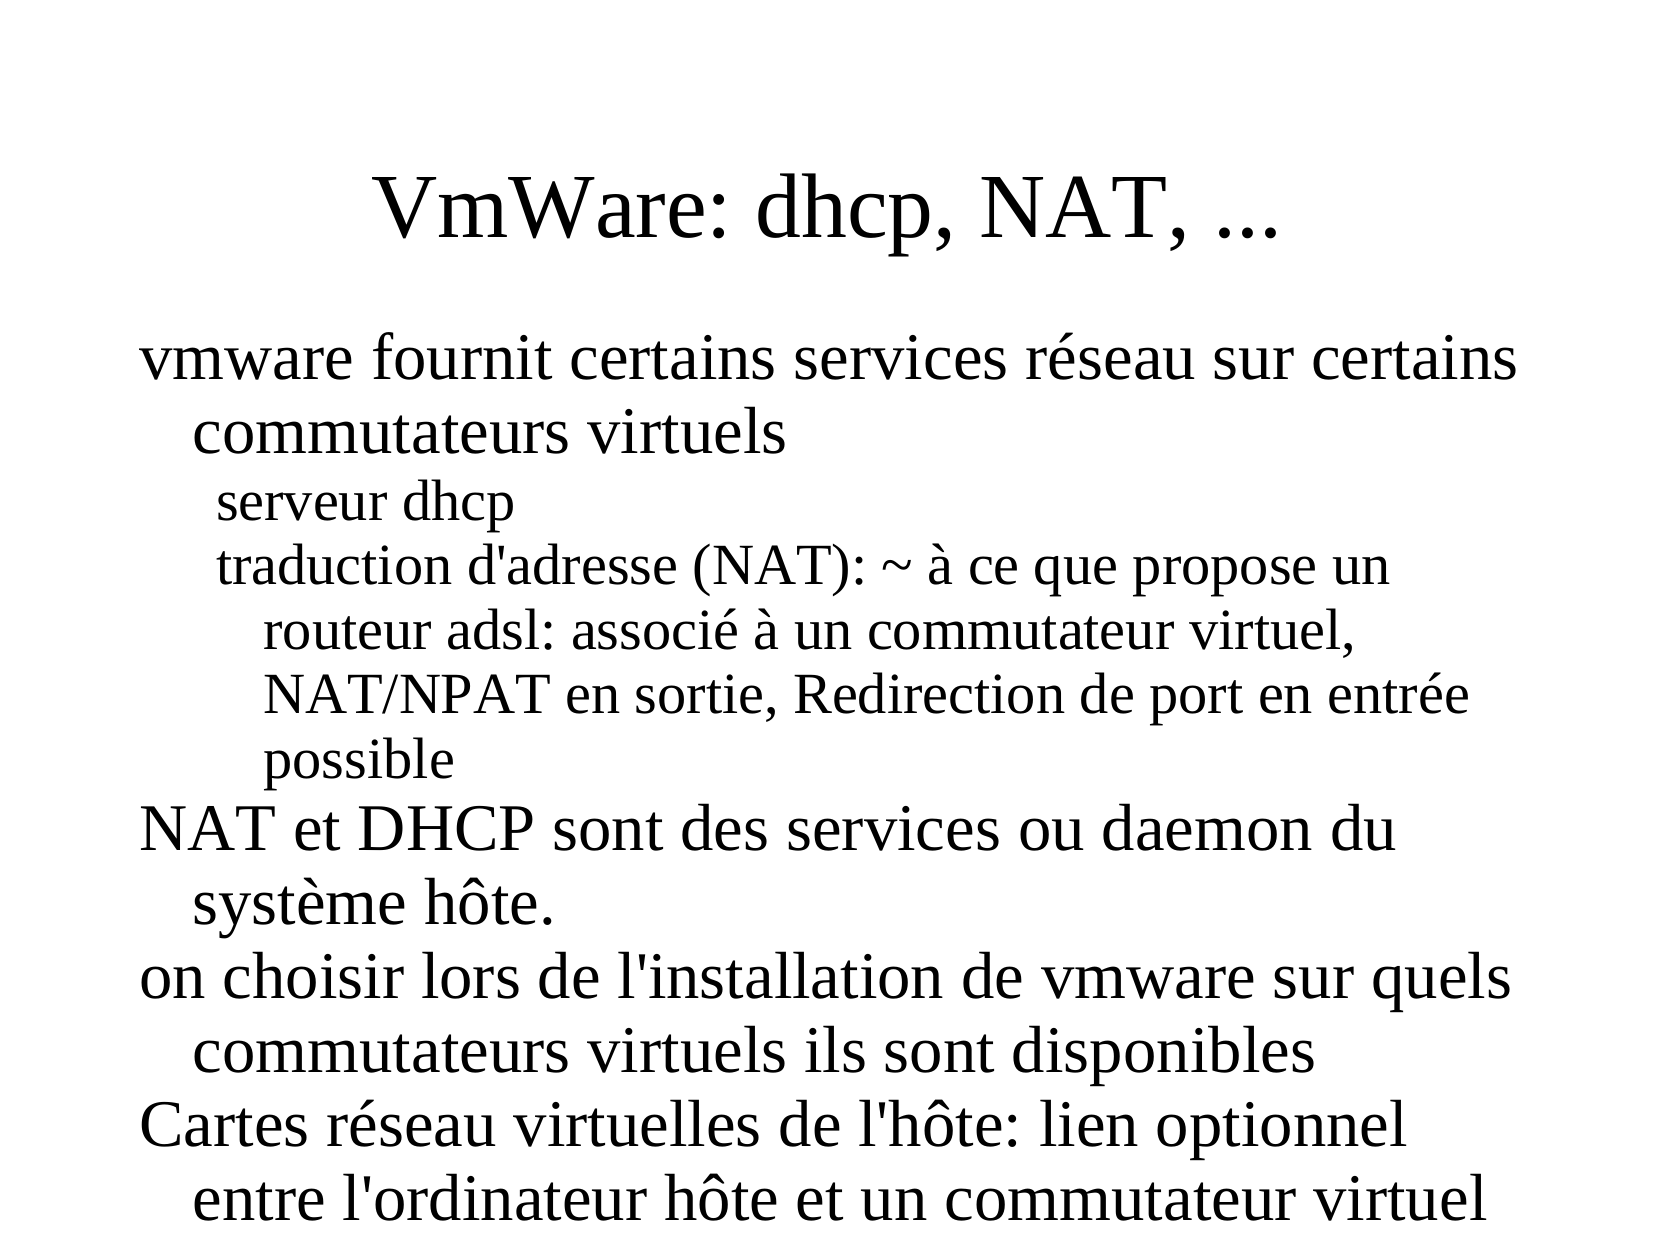

# VmWare: dhcp, NAT, ...
vmware fournit certains services réseau sur certains commutateurs virtuels
serveur dhcp
traduction d'adresse (NAT): ~ à ce que propose un routeur adsl: associé à un commutateur virtuel, NAT/NPAT en sortie, Redirection de port en entrée possible
NAT et DHCP sont des services ou daemon du système hôte.
on choisir lors de l'installation de vmware sur quels commutateurs virtuels ils sont disponibles
Cartes réseau virtuelles de l'hôte: lien optionnel entre l'ordinateur hôte et un commutateur virtuel